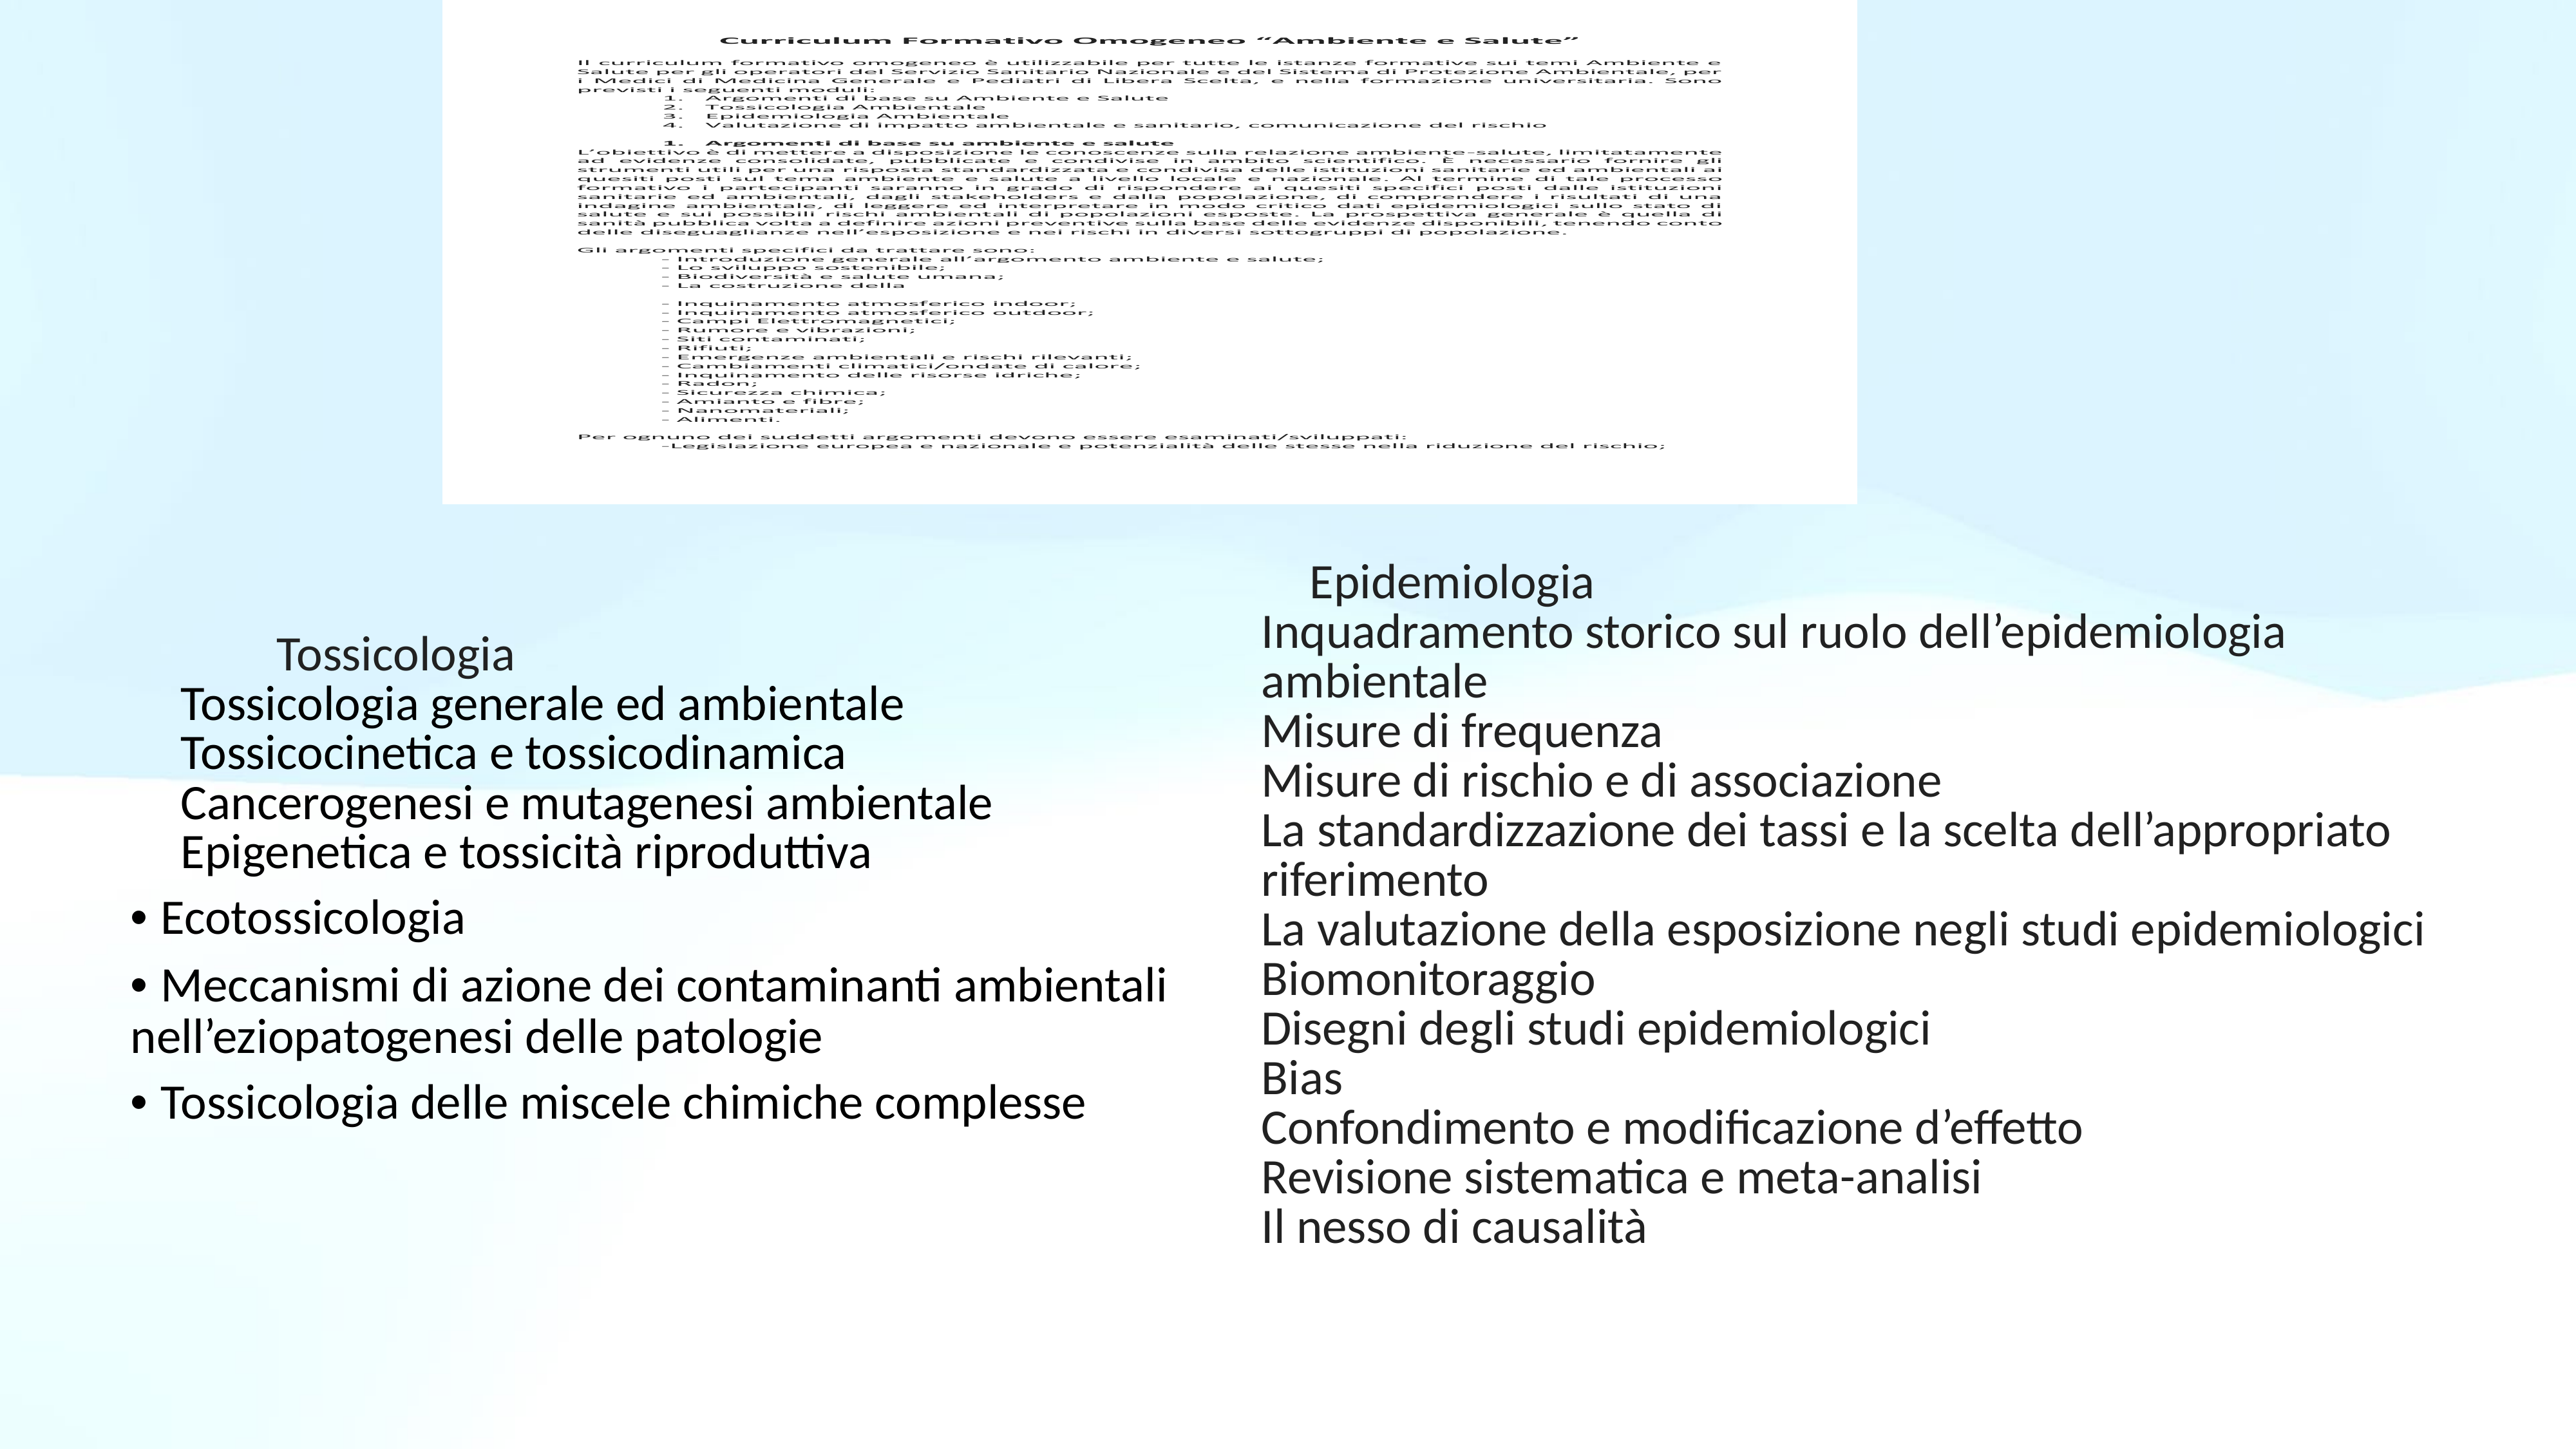

Epidemiologia
Inquadramento storico sul ruolo dell’epidemiologia ambientale
Misure di frequenza
Misure di rischio e di associazione
La standardizzazione dei tassi e la scelta dell’appropriato riferimento
La valutazione della esposizione negli studi epidemiologici
Biomonitoraggio
Disegni degli studi epidemiologici
Bias
Confondimento e modificazione d’effetto
Revisione sistematica e meta-analisi
Il nesso di causalità
Tossicologia
Tossicologia generale ed ambientale
Tossicocinetica e tossicodinamica
Cancerogenesi e mutagenesi ambientale
Epigenetica e tossicità riproduttiva
• Ecotossicologia
• Meccanismi di azione dei contaminanti ambientali nell’eziopatogenesi delle patologie
• Tossicologia delle miscele chimiche complesse